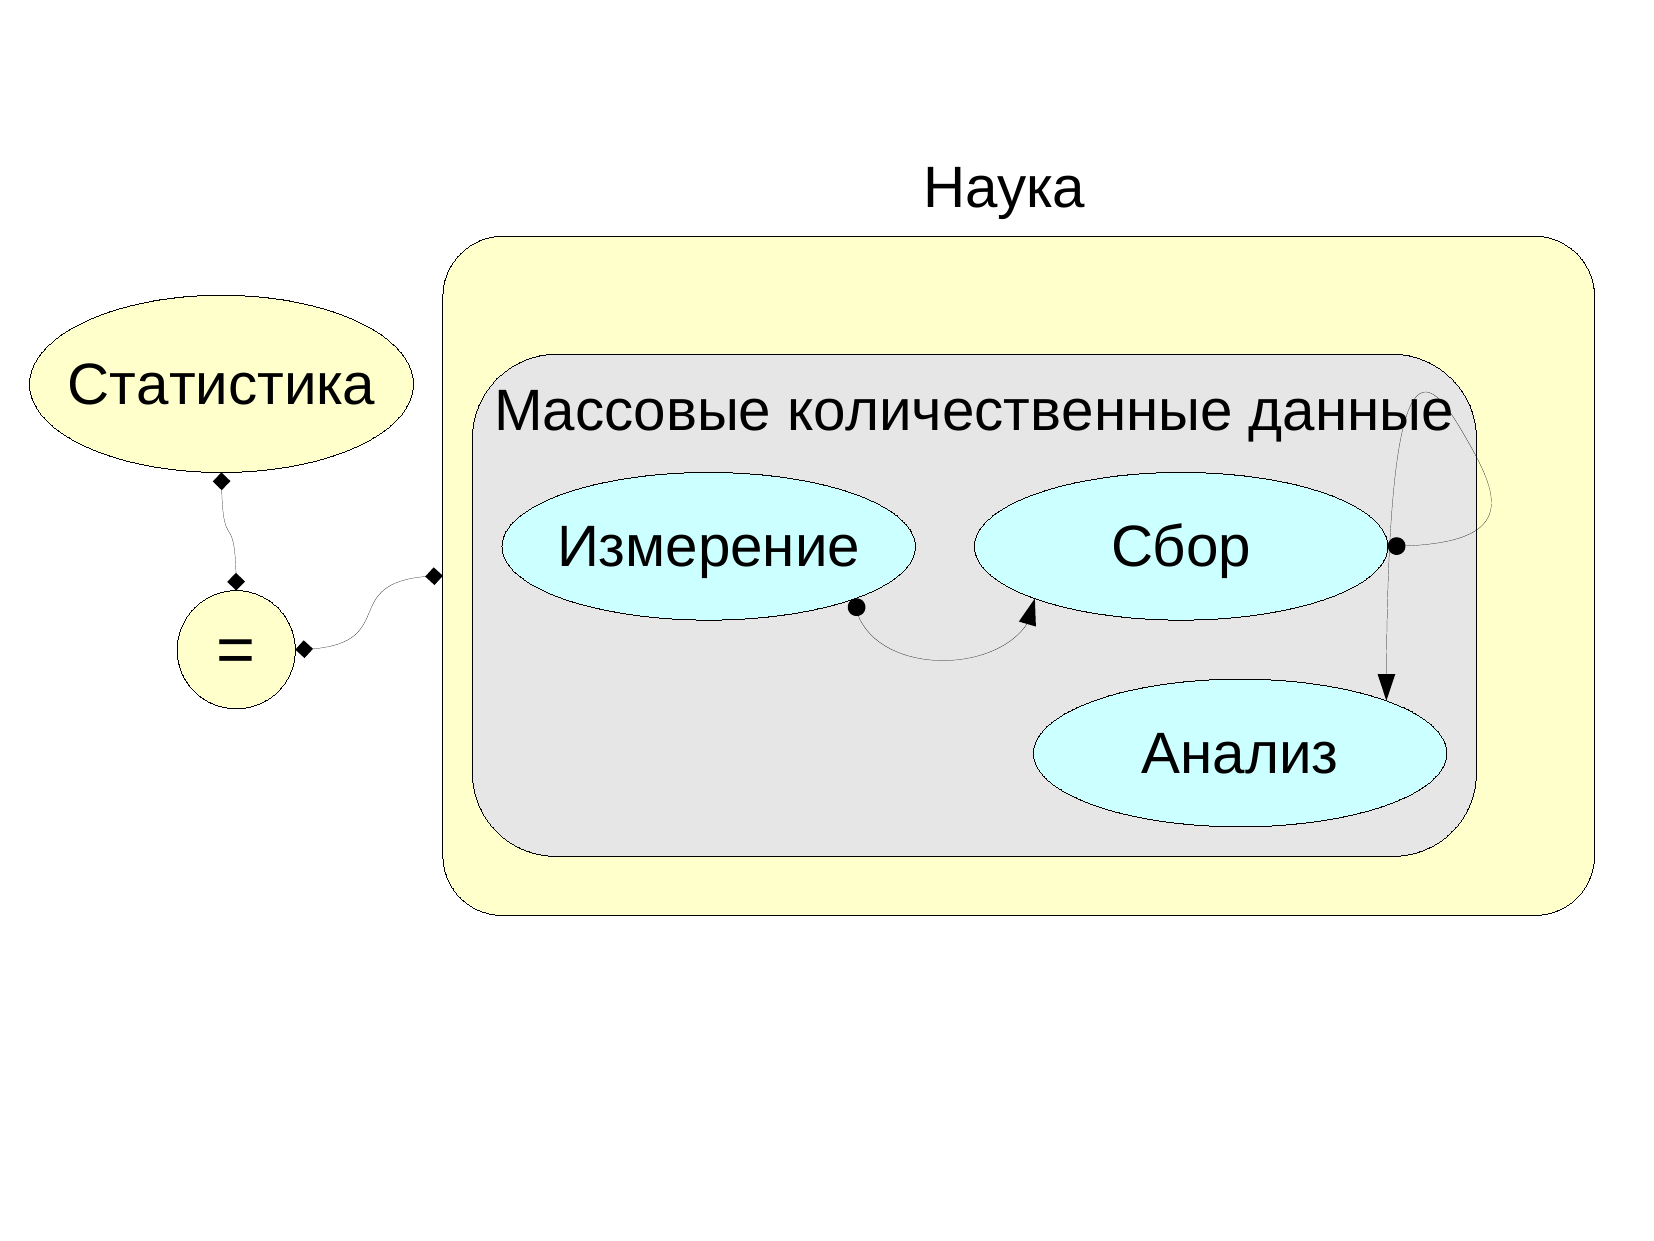

Наука
Статистика
Массовые количественные данные
Измерение
Сбор
=
Анализ